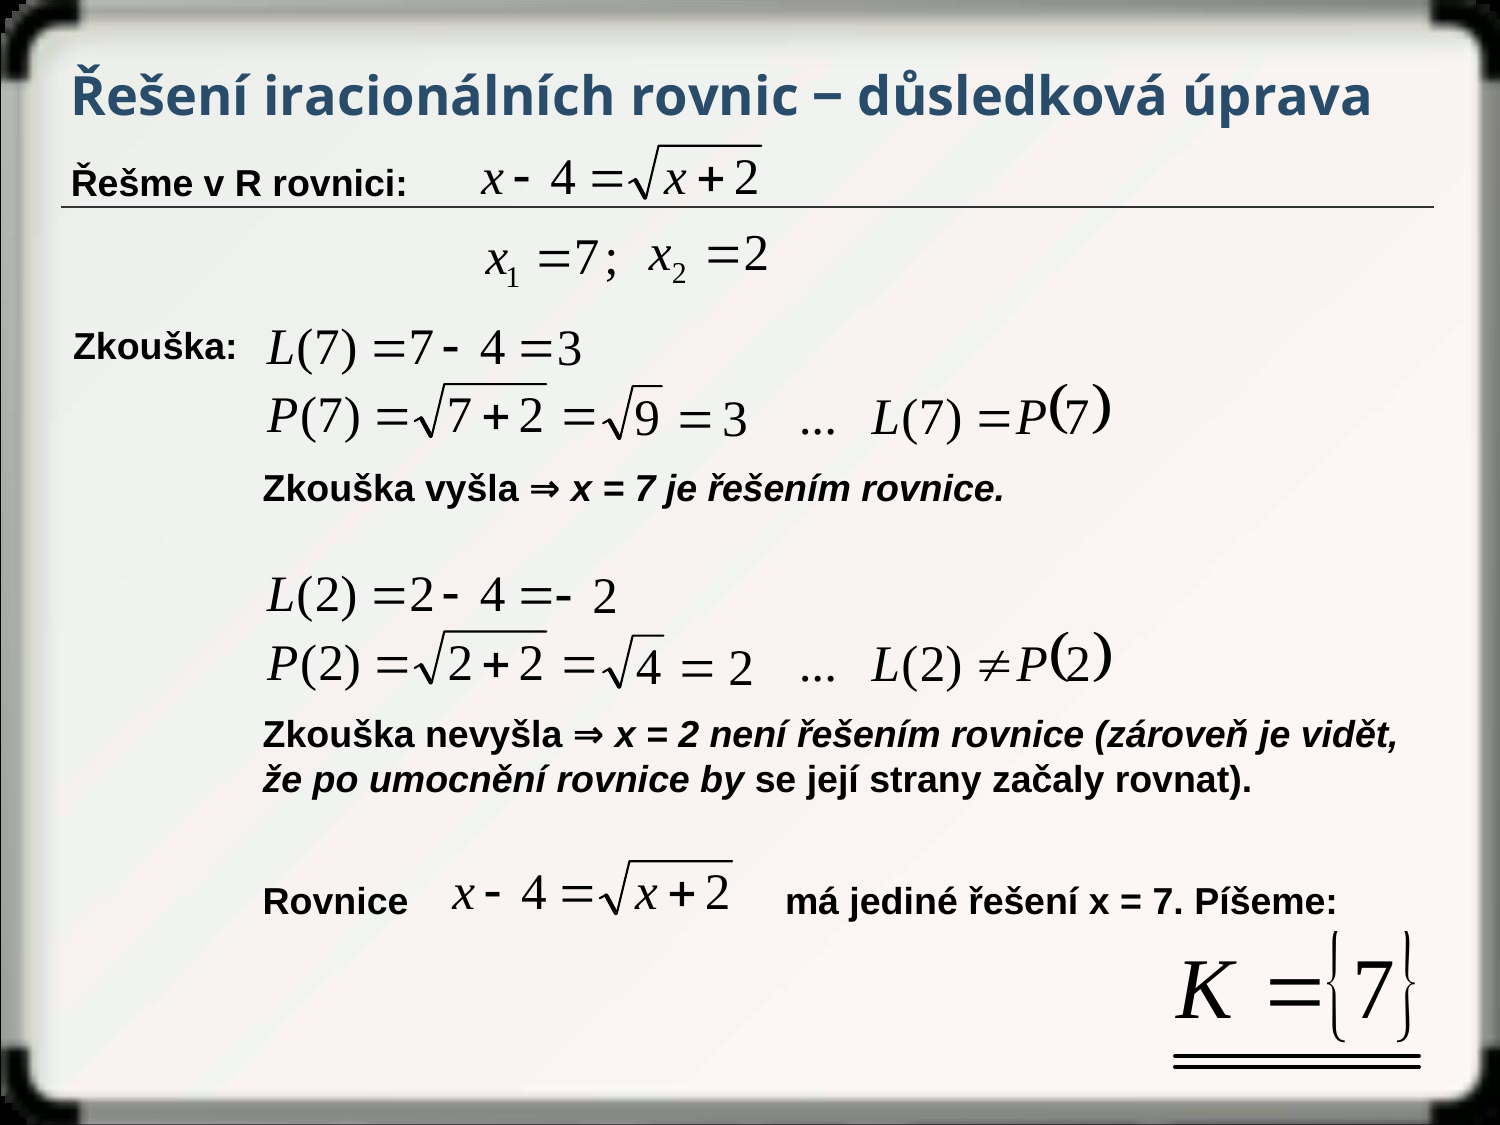

Řešení iracionálních rovnic ‒ důsledková úprava
Řešme v R rovnici:
Zkouška:
Zkouška vyšla ⇒ x = 7 je řešením rovnice.
Zkouška nevyšla ⇒ x = 2 není řešením rovnice (zároveň je vidět, že po umocnění rovnice by se její strany začaly rovnat).
Rovnice má jediné řešení x = 7. Píšeme: